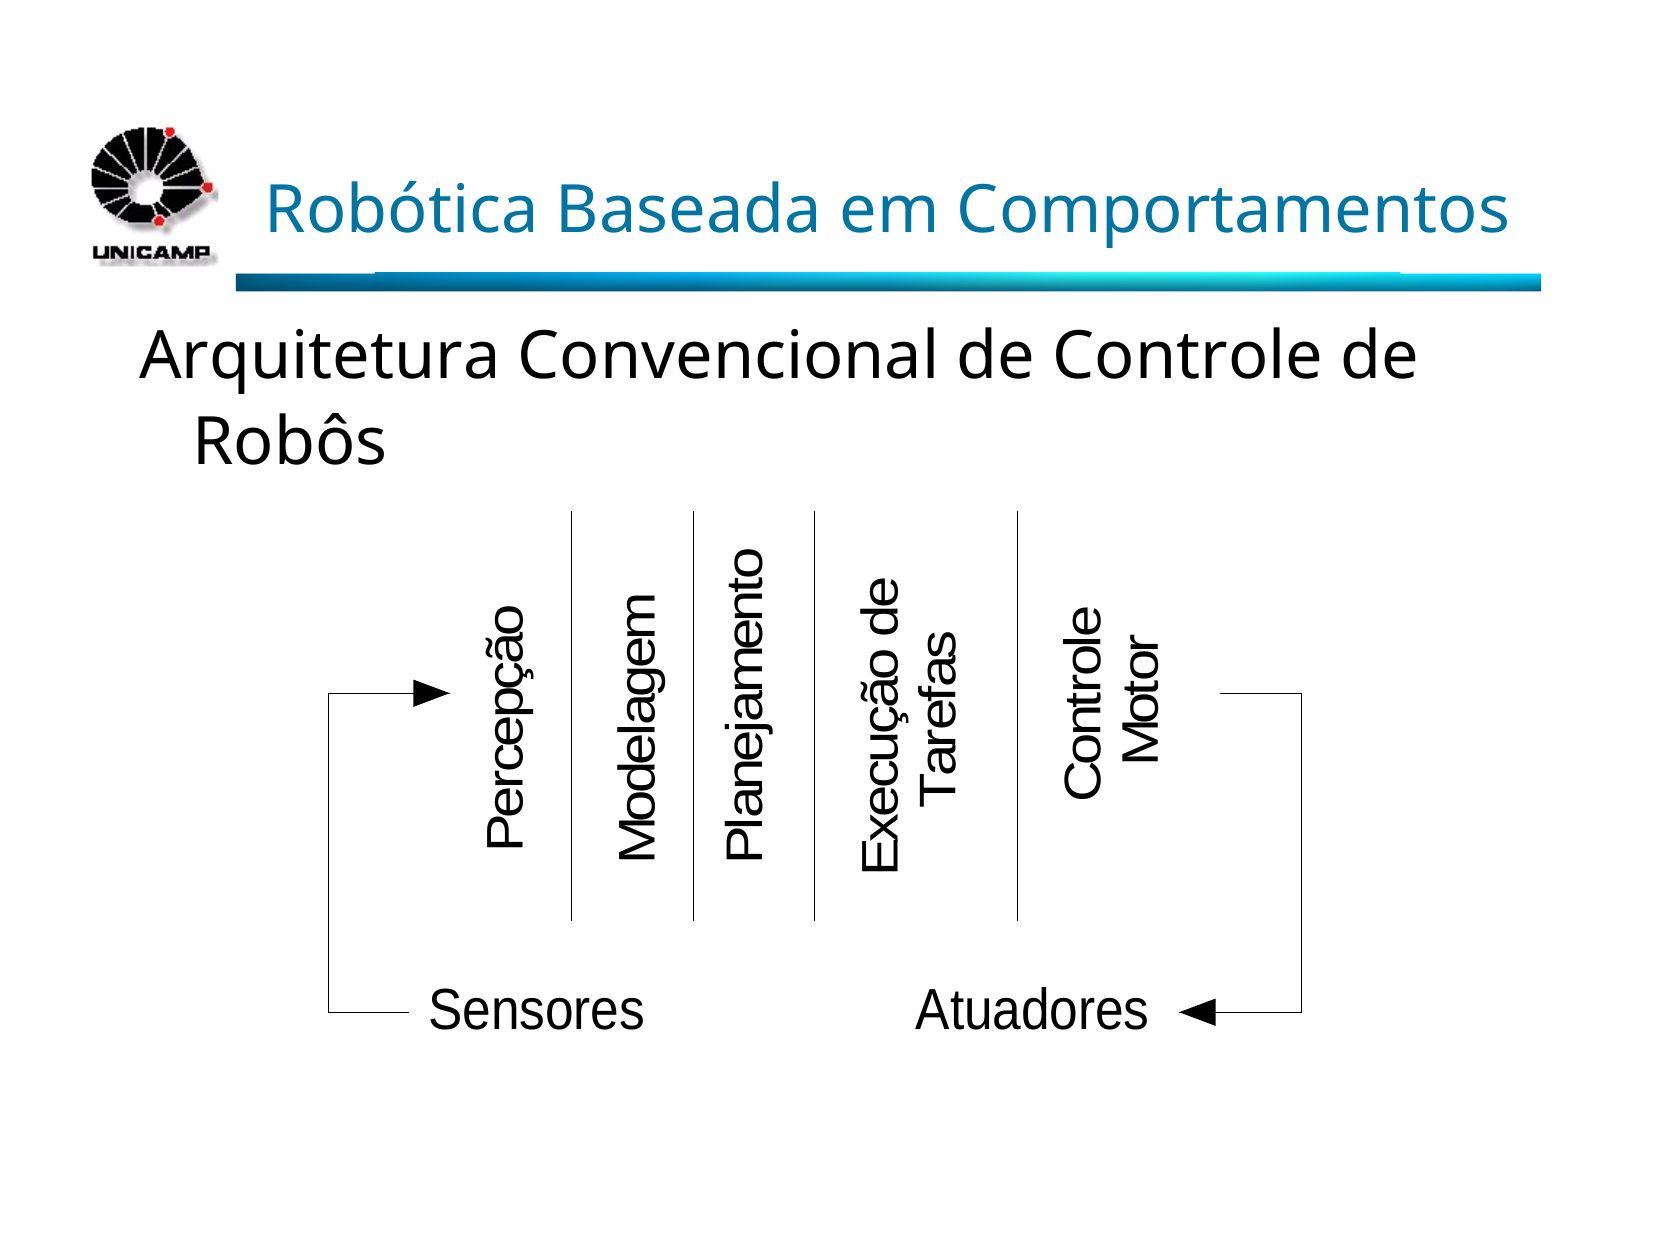

# Robótica Baseada em Comportamentos
Arquitetura Convencional de Controle de Robôs